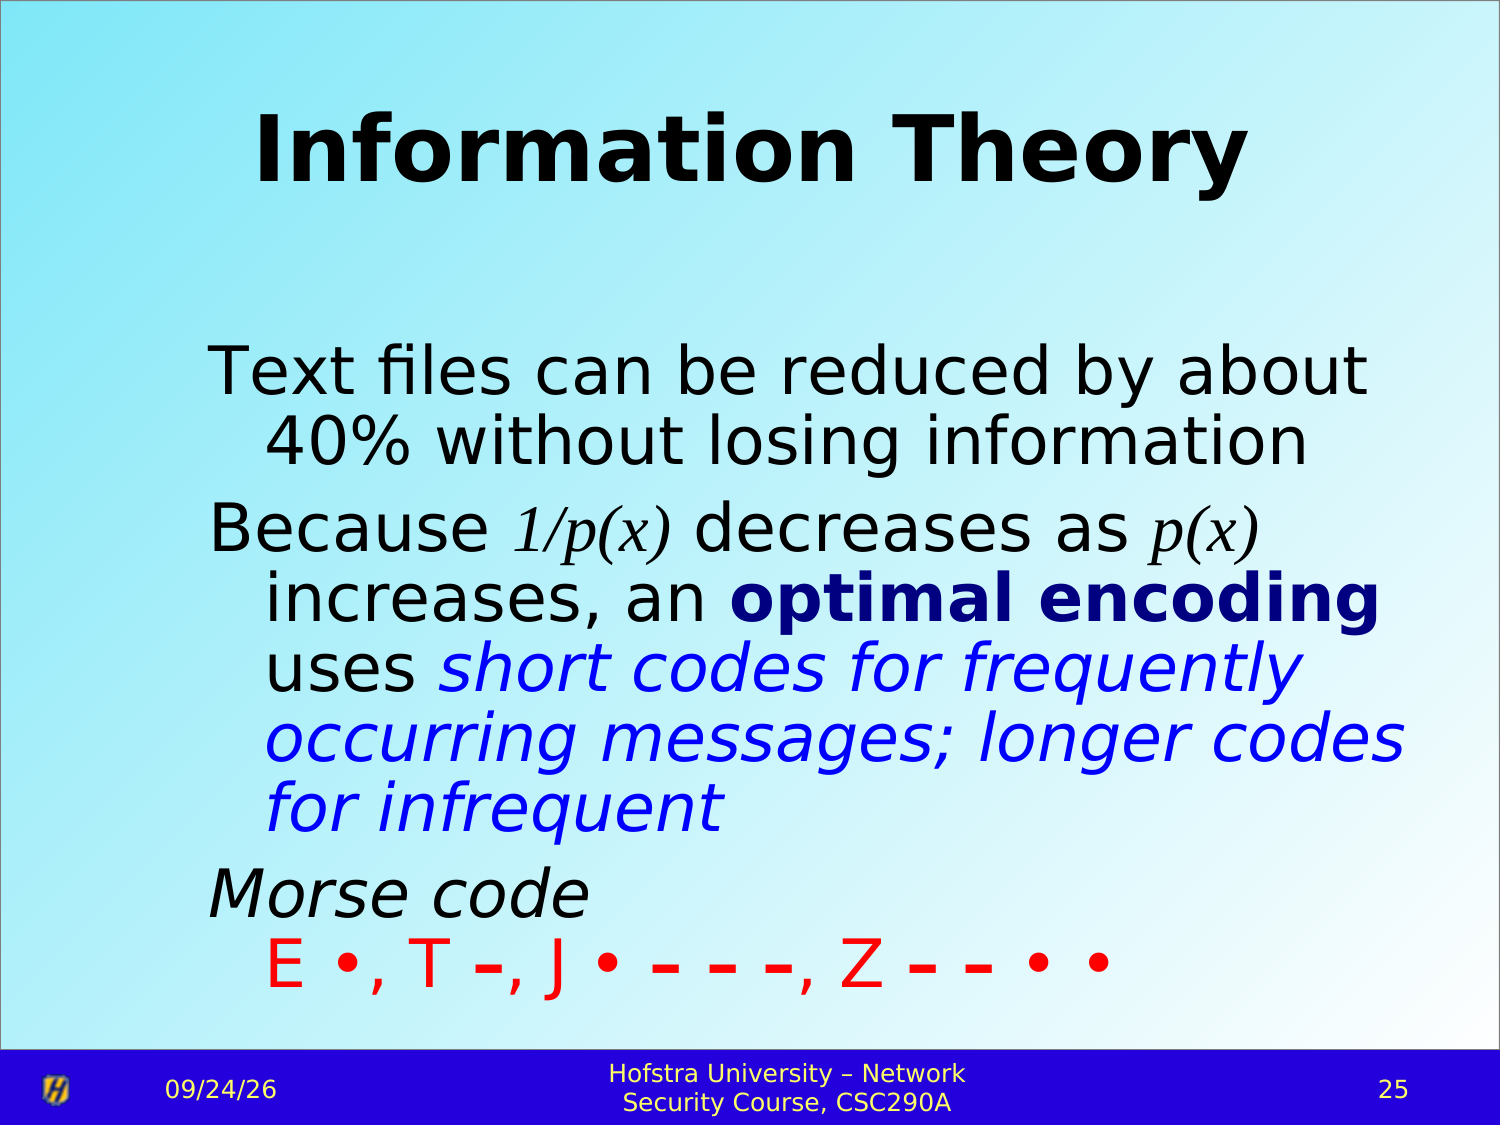

# Information Theory
Text files can be reduced by about 40% without losing information
Because 1/p(x) decreases as p(x) increases, an optimal encoding uses short codes for frequently occurring messages; longer codes for infrequent
Morse code
E •, T –, J • – – –, Z – – • •
25